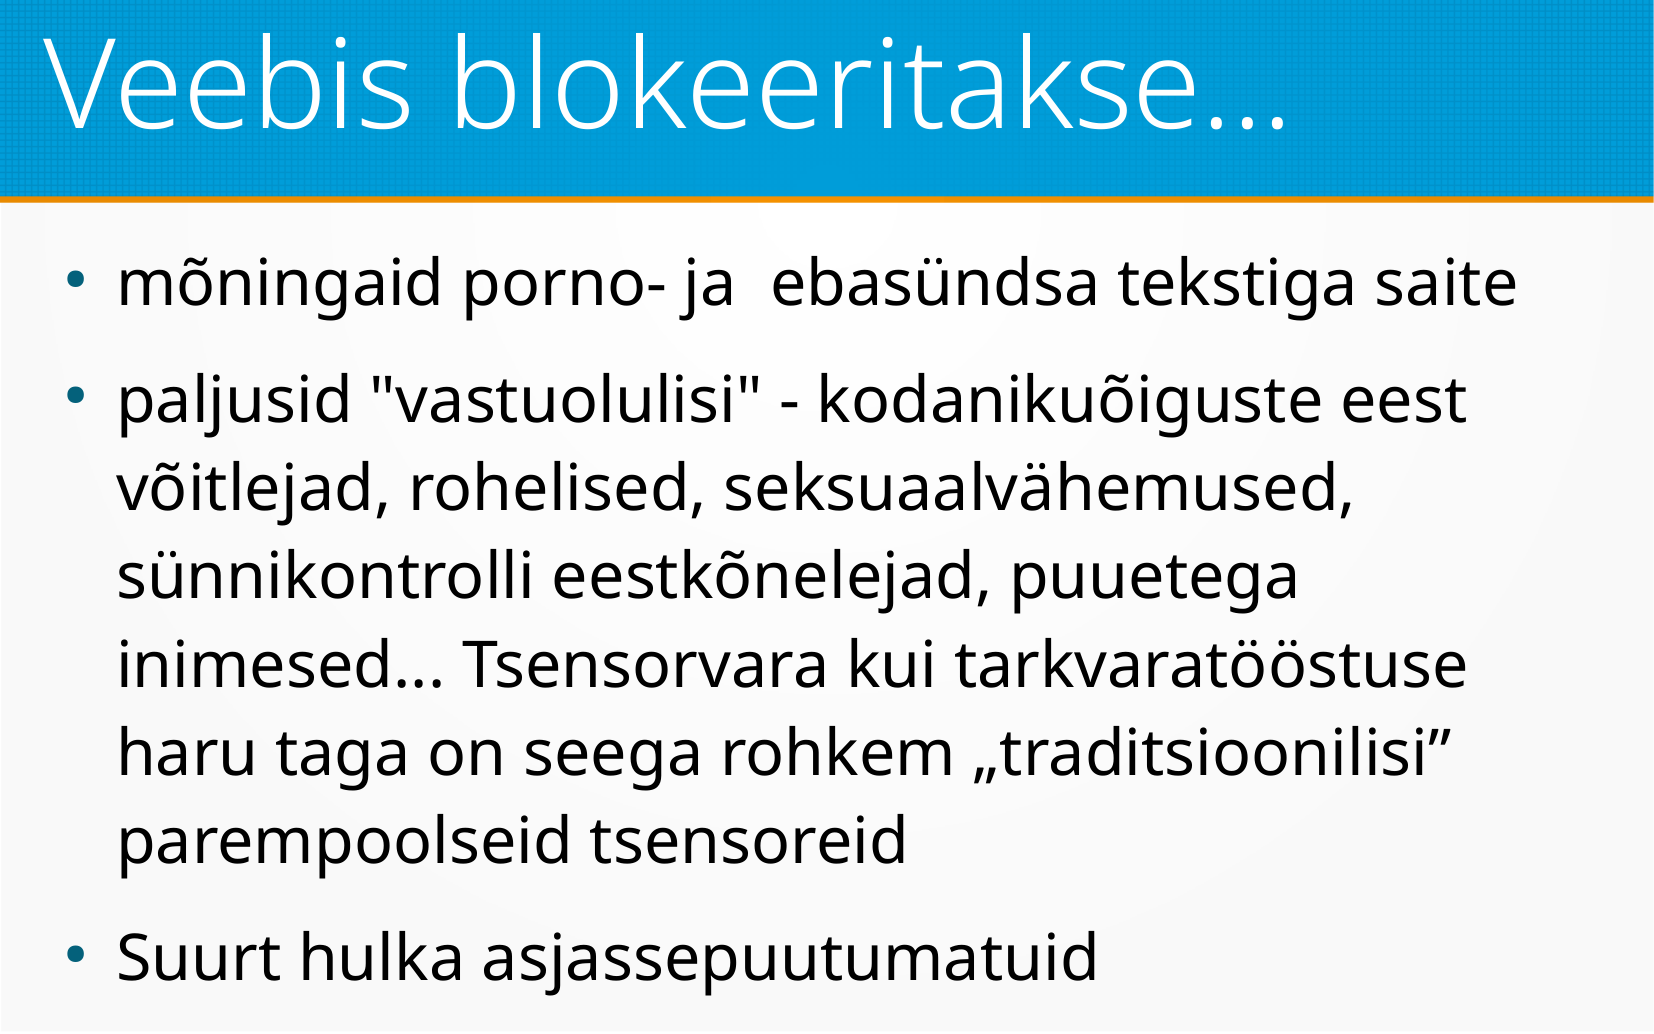

# Veebis blokeeritakse...
mõningaid porno- ja ebasündsa tekstiga saite
paljusid "vastuolulisi" - kodanikuõiguste eest võitlejad, rohelised, seksuaalvähemused, sünnikontrolli eestkõnelejad, puuetega inimesed... Tsensorvara kui tarkvaratööstuse haru taga on seega rohkem „traditsioonilisi” parempoolseid tsensoreid
Suurt hulka asjassepuutumatuid